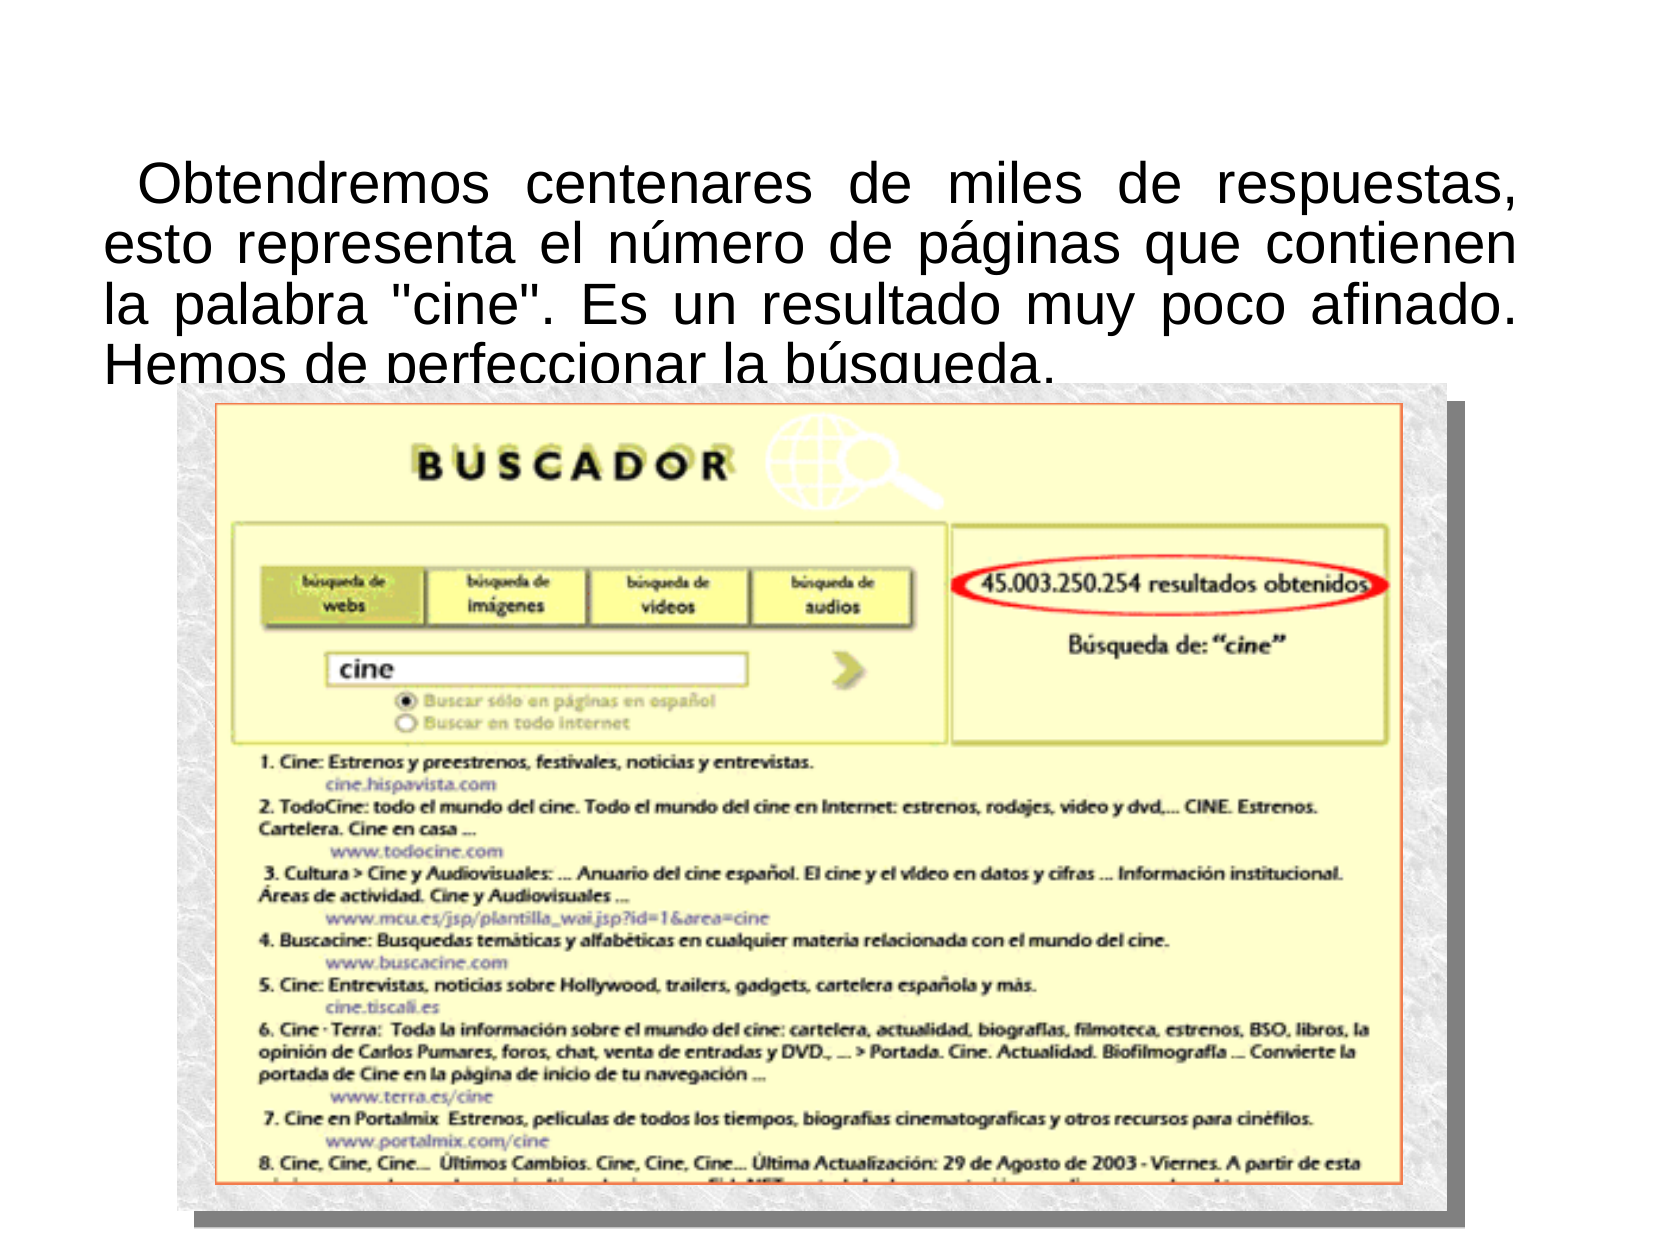

Obtendremos centenares de miles de respuestas, esto representa el número de páginas que contienen la palabra "cine". Es un resultado muy poco afinado. Hemos de perfeccionar la búsqueda.